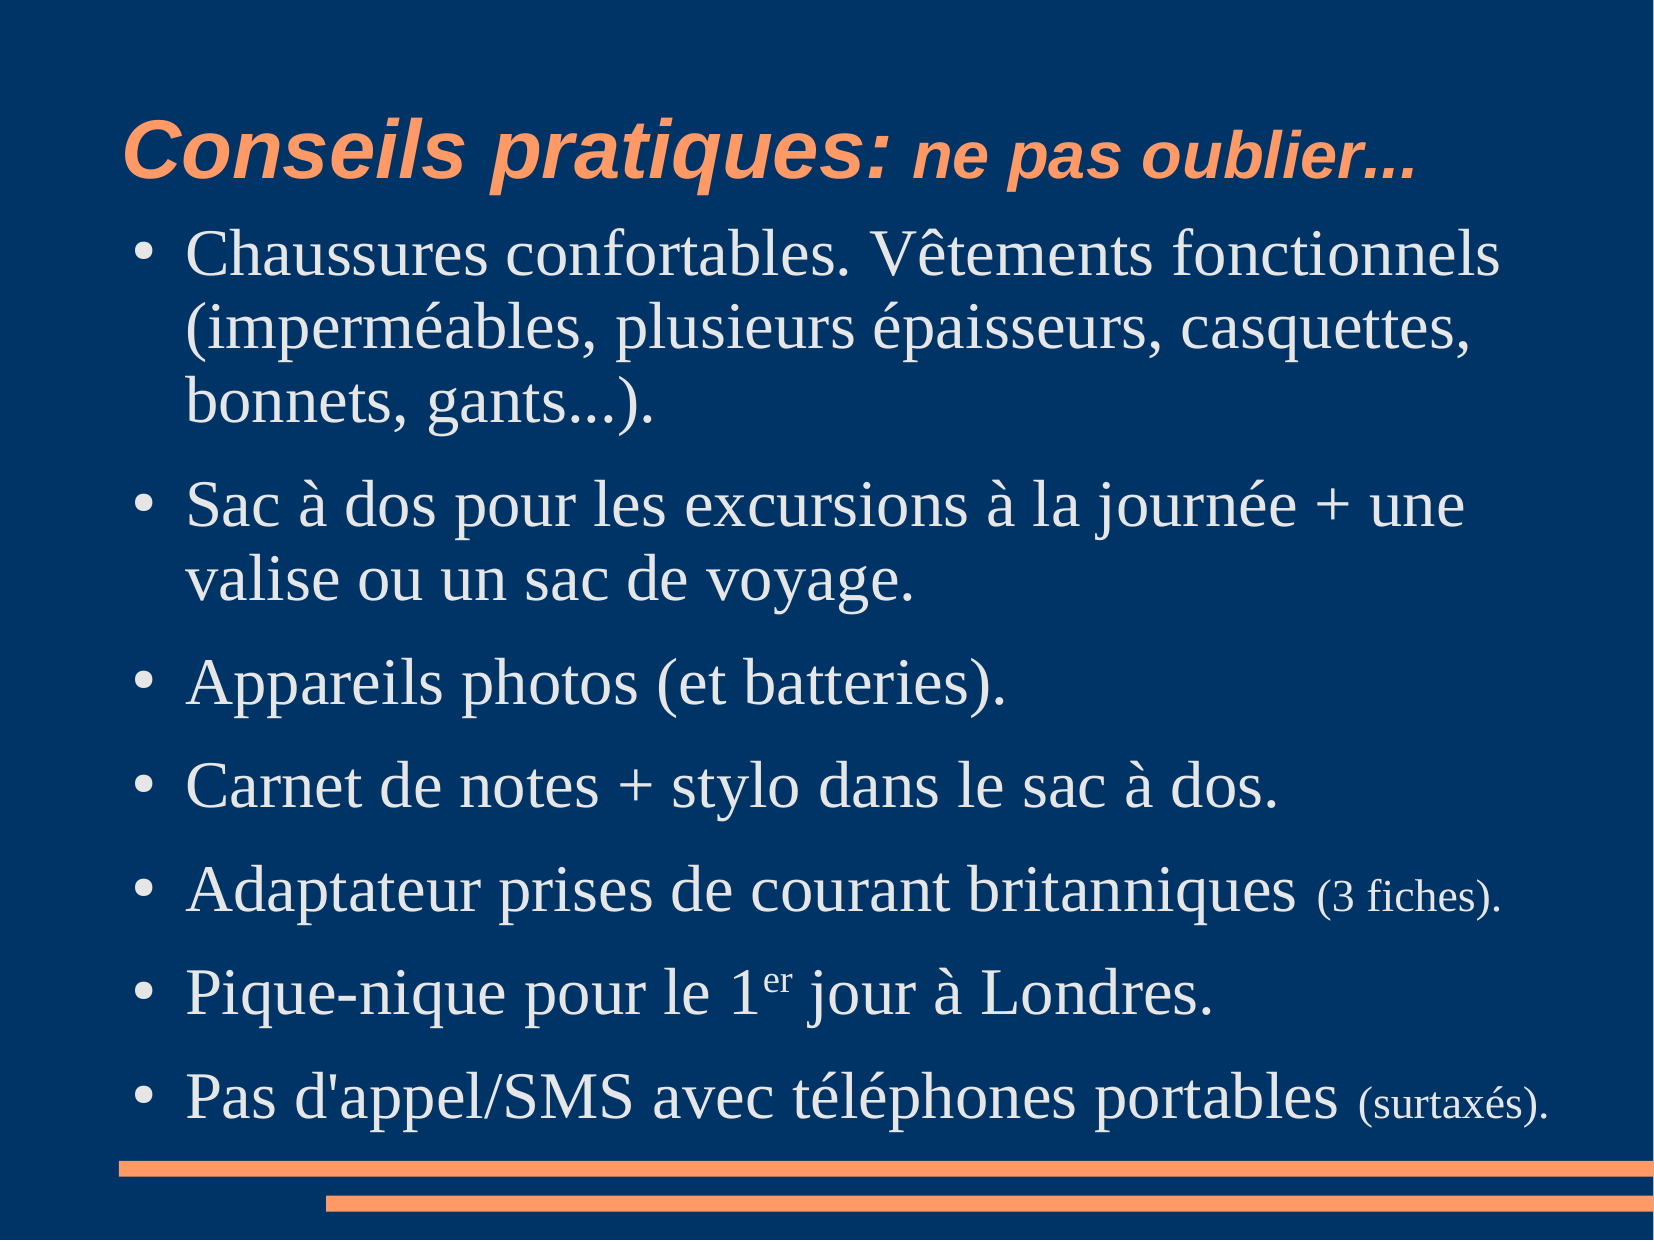

# Conseils pratiques: ne pas oublier...
Chaussures confortables. Vêtements fonctionnels (imperméables, plusieurs épaisseurs, casquettes, bonnets, gants...).
Sac à dos pour les excursions à la journée + une valise ou un sac de voyage.
Appareils photos (et batteries).
Carnet de notes + stylo dans le sac à dos.
Adaptateur prises de courant britanniques (3 fiches).
Pique-nique pour le 1er jour à Londres.
Pas d'appel/SMS avec téléphones portables (surtaxés).